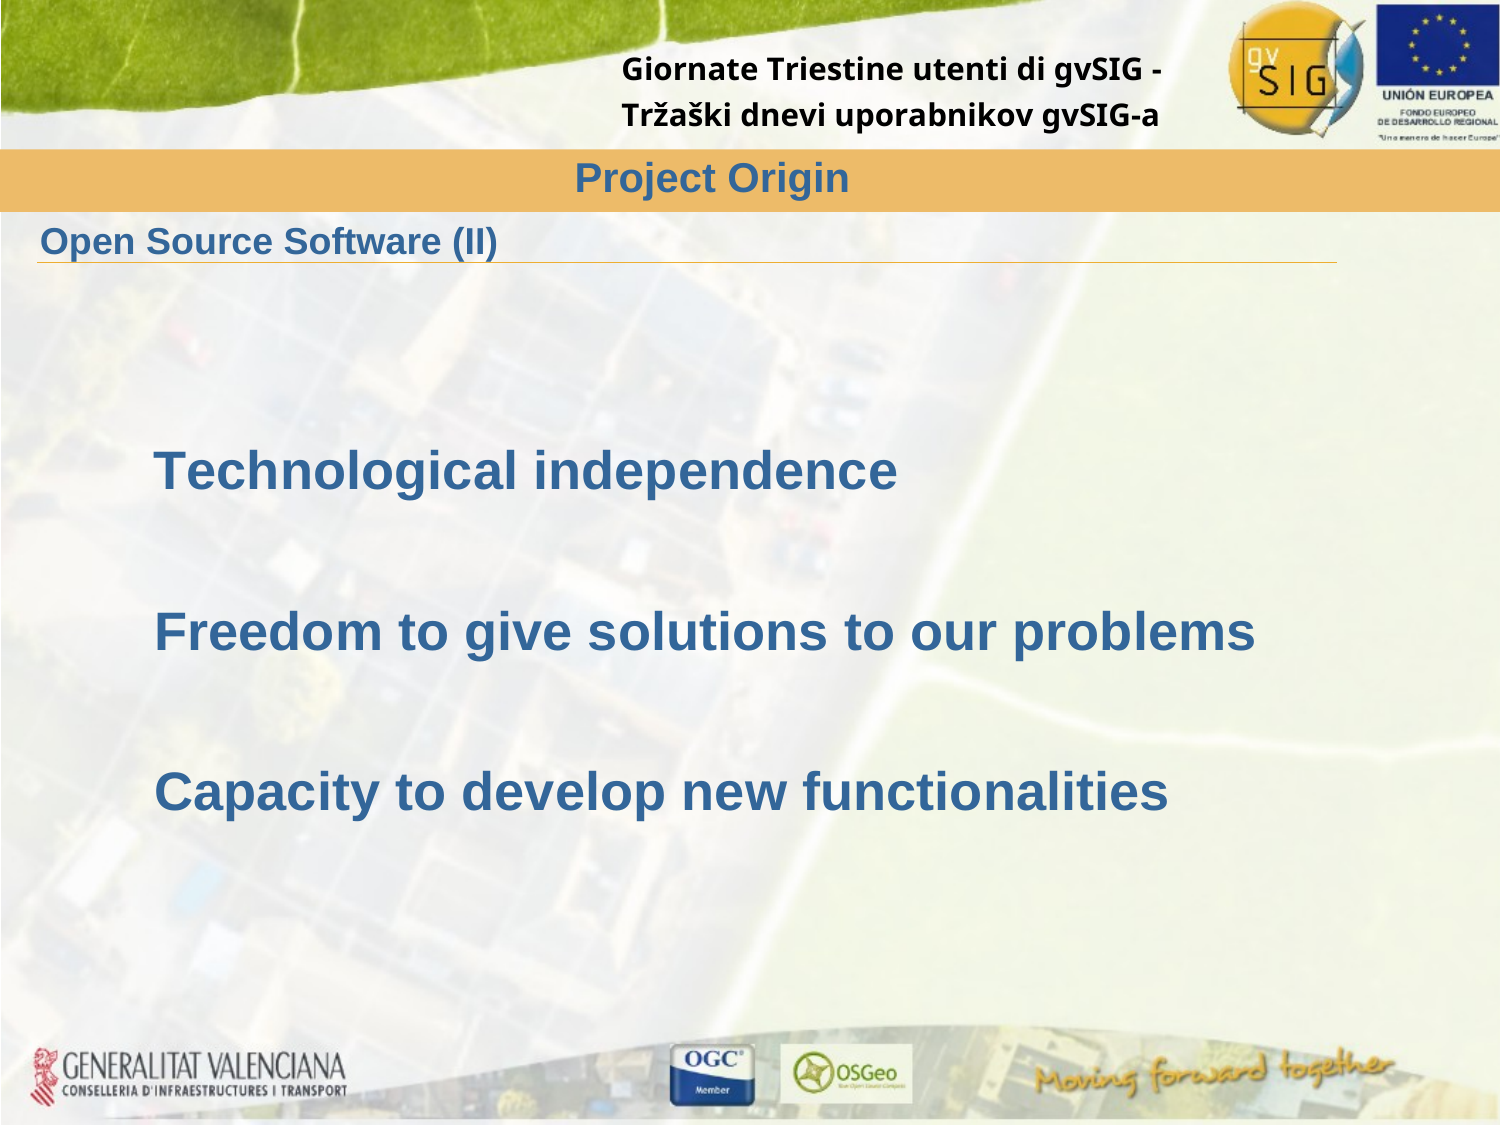

Project Origin
Open Source Software (II)
 Technological independence
 Freedom to give solutions to our problems
 Capacity to develop new functionalities